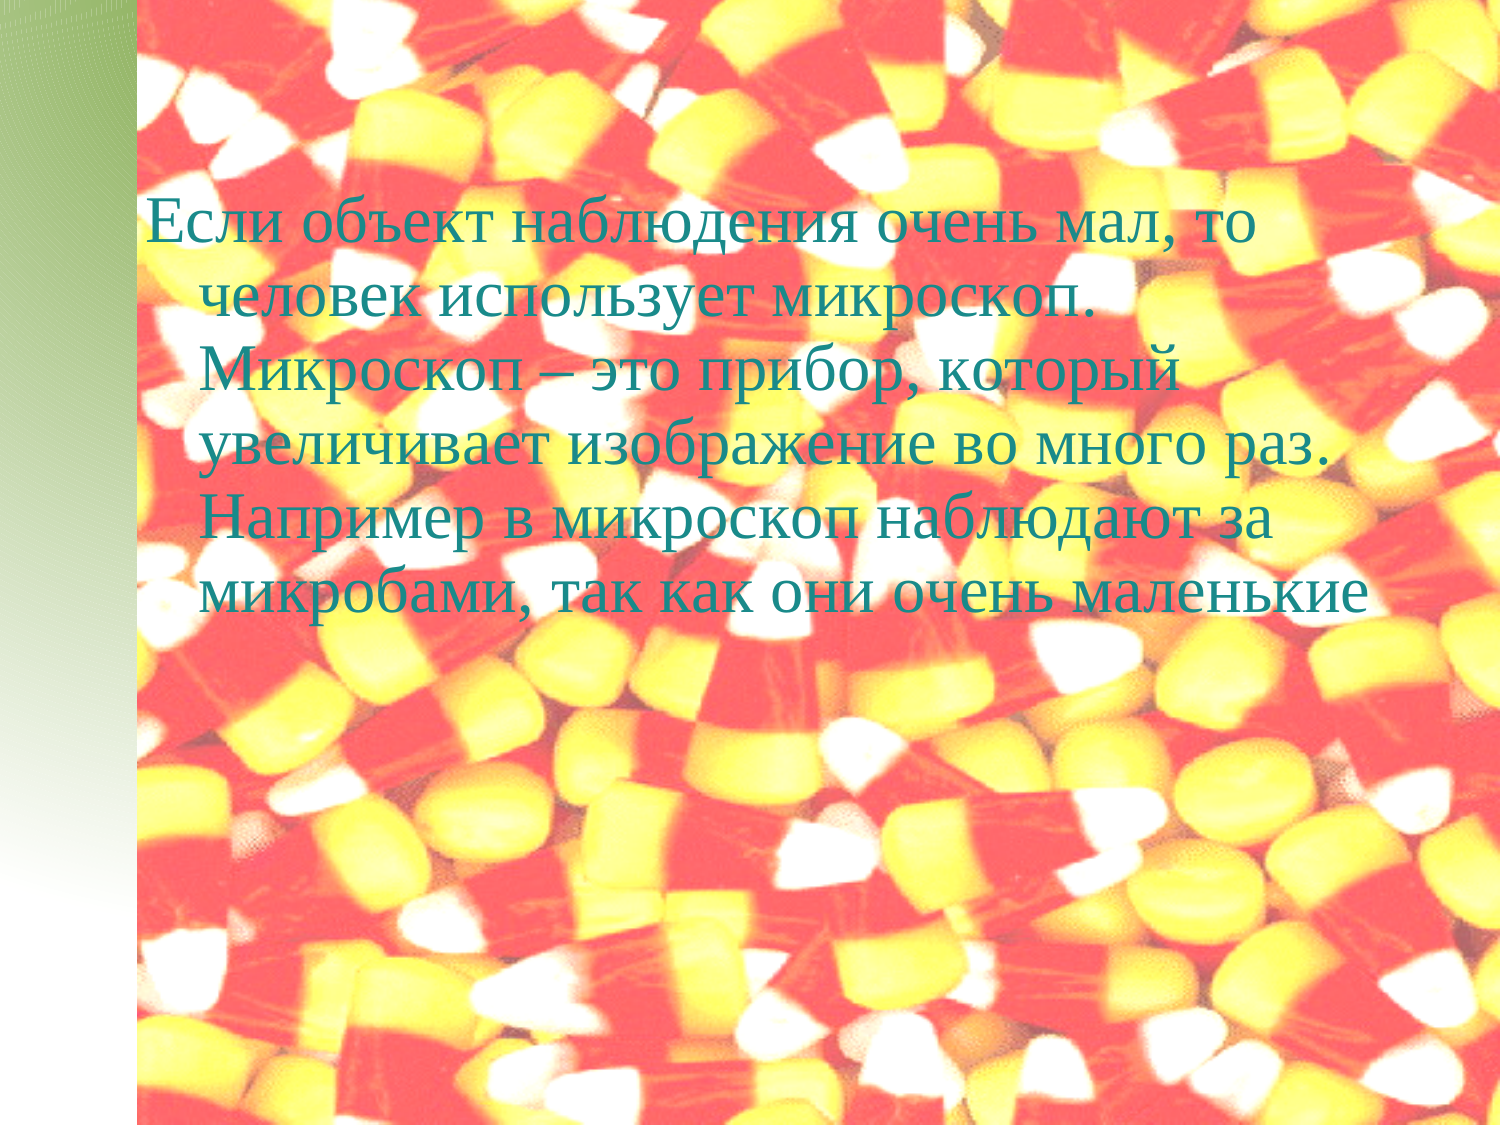

# Если объект наблюдения очень мал, то человек использует микроскоп. Микроскоп – это прибор, который увеличивает изображение во много раз. Например в микроскоп наблюдают за микробами, так как они очень маленькие